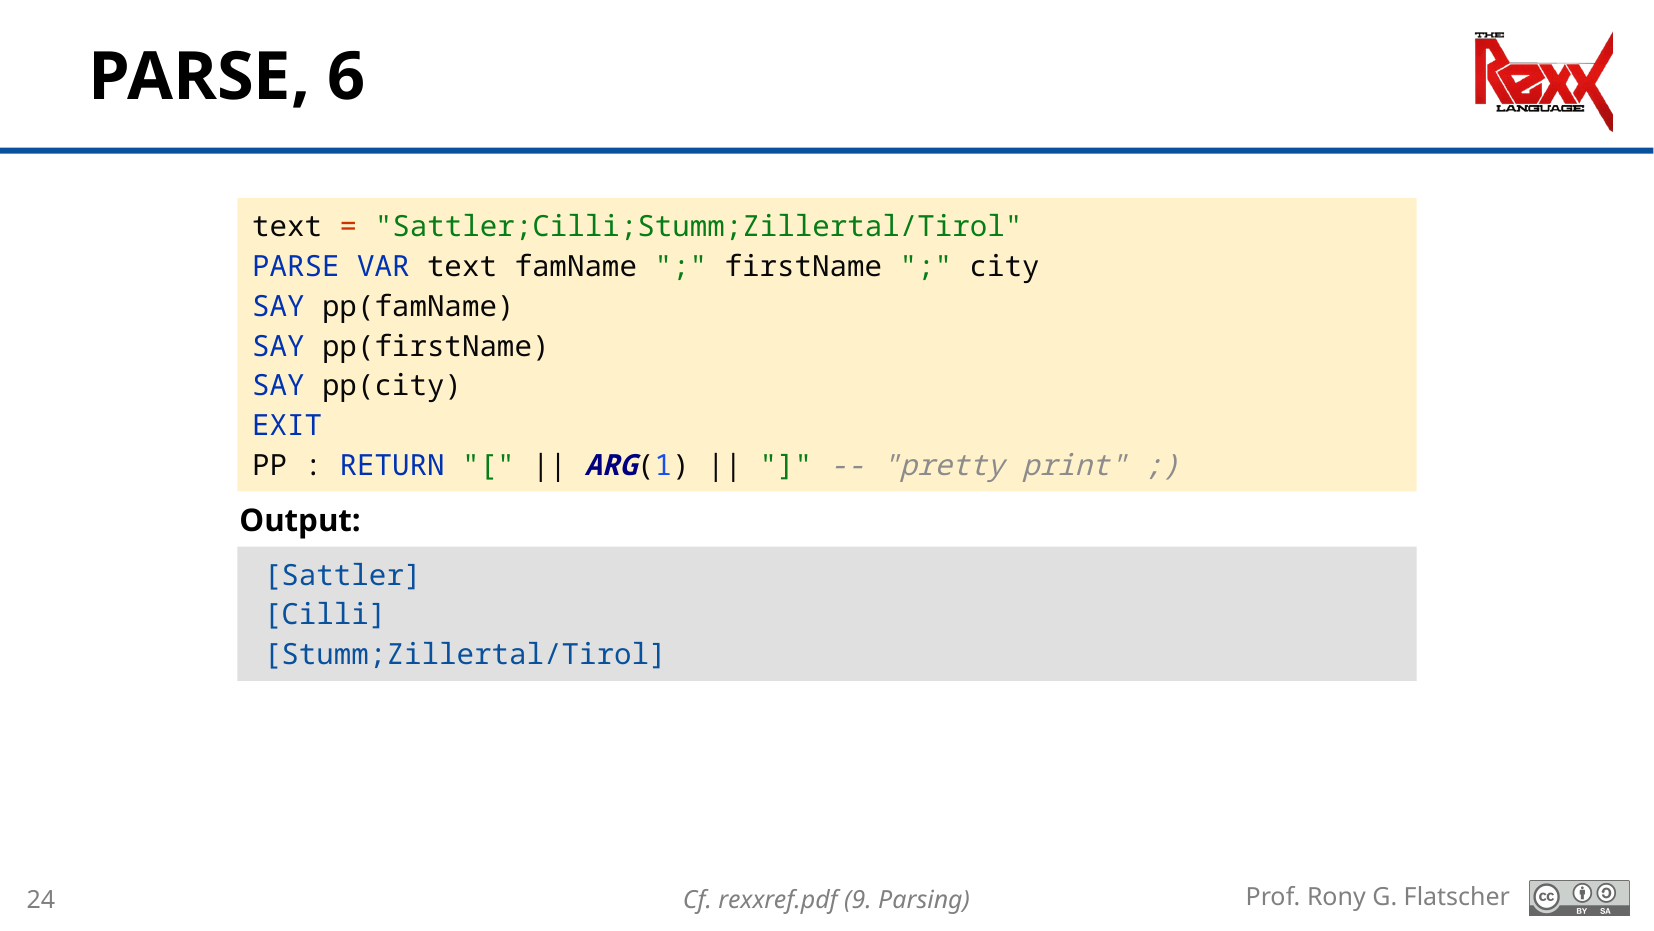

# PARSE, 6
text = "Sattler;Cilli;Stumm;Zillertal/Tirol"
PARSE VAR text famName ";" firstName ";" city
SAY pp(famName)
SAY pp(firstName)
SAY pp(city)
EXIT
PP : RETURN "[" || ARG(1) || "]" -- "pretty print" ;)
Output:
[Sattler]
[Cilli]
[Stumm;Zillertal/Tirol]
Cf. rexxref.pdf (9. Parsing)